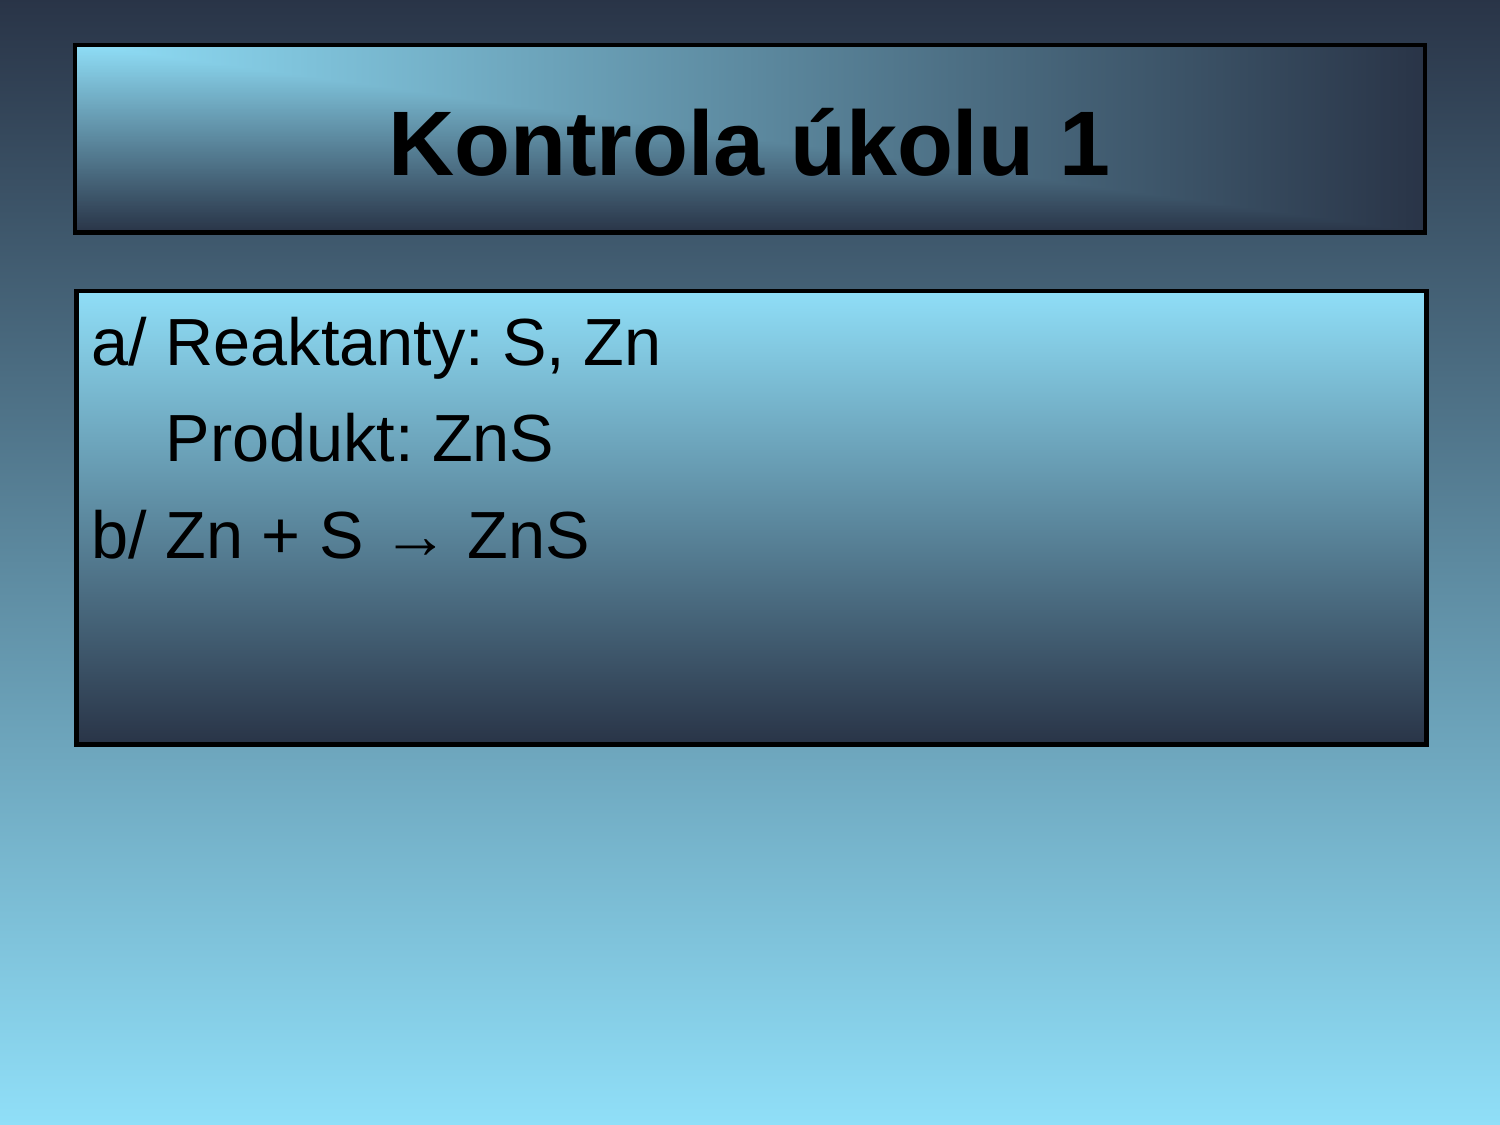

# Kontrola úkolu 1
a/ Reaktanty: S, Zn
 Produkt: ZnS
b/ Zn + S → ZnS